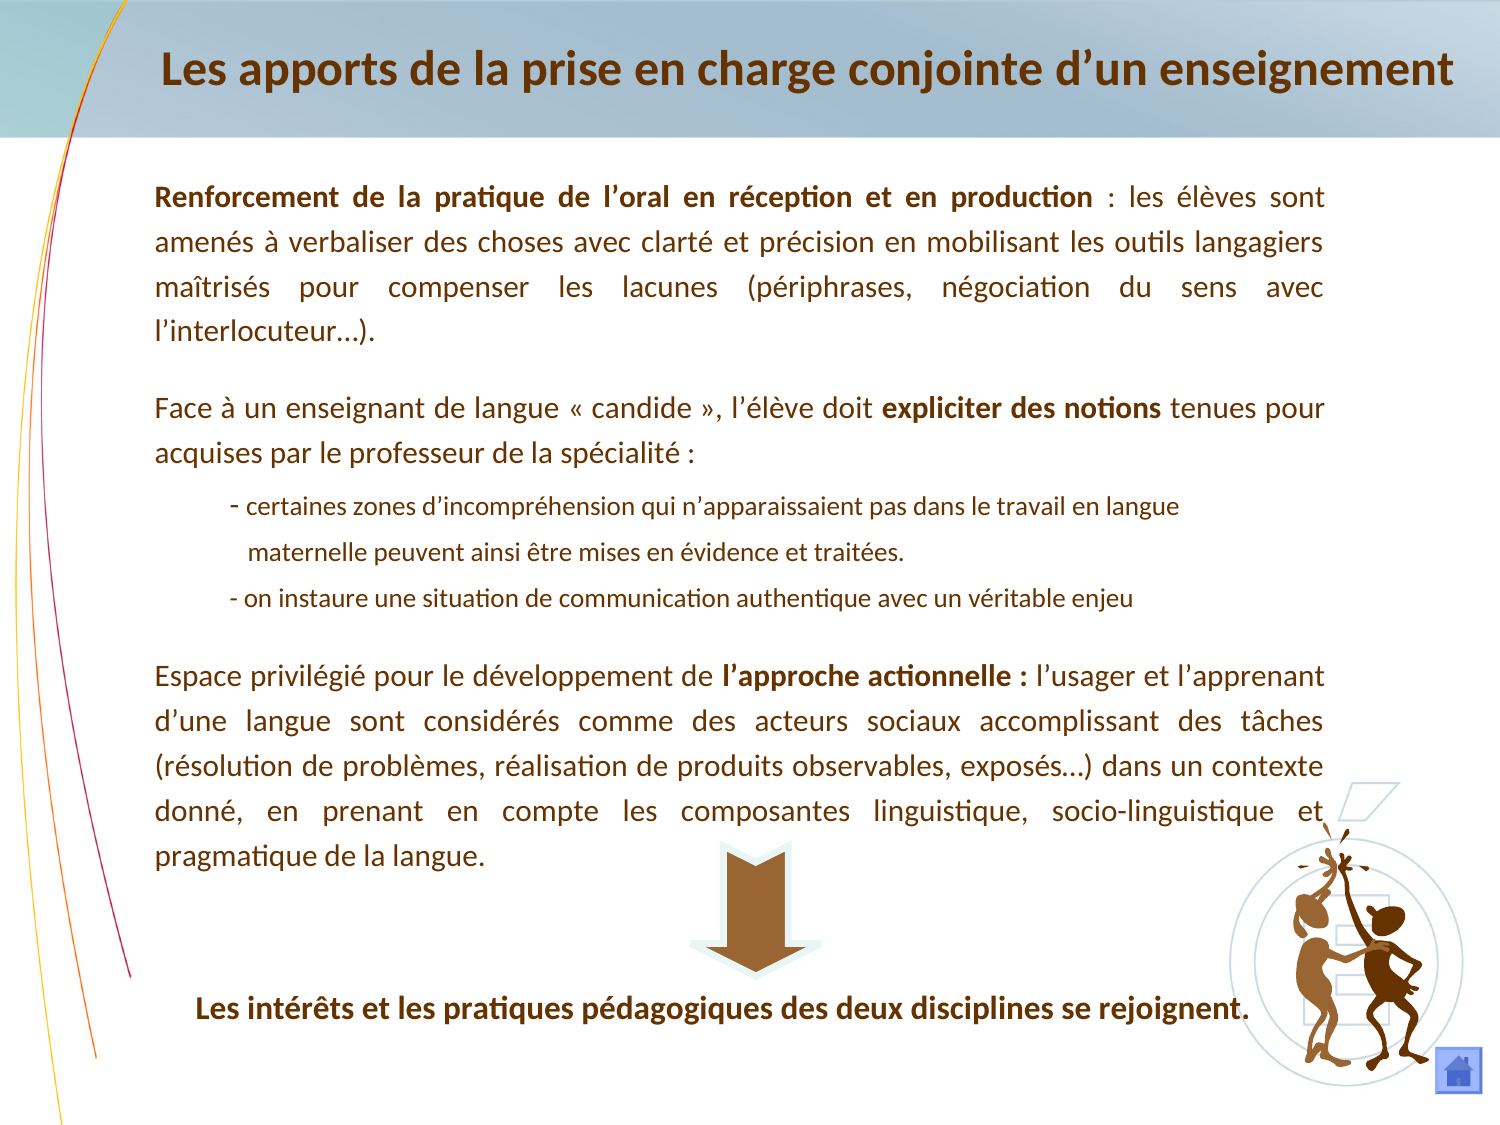

# Les apports de la prise en charge conjointe d’un enseignement
	Renforcement de la pratique de l’oral en réception et en production : les élèves sont amenés à verbaliser des choses avec clarté et précision en mobilisant les outils langagiers maîtrisés pour compenser les lacunes (périphrases, négociation du sens avec l’interlocuteur…).
	Face à un enseignant de langue « candide », l’élève doit expliciter des notions tenues pour acquises par le professeur de la spécialité :
		- certaines zones d’incompréhension qui n’apparaissaient pas dans le travail en langue
		 maternelle peuvent ainsi être mises en évidence et traitées.
		- on instaure une situation de communication authentique avec un véritable enjeu
	Espace privilégié pour le développement de l’approche actionnelle : l’usager et l’apprenant d’une langue sont considérés comme des acteurs sociaux accomplissant des tâches (résolution de problèmes, réalisation de produits observables, exposés…) dans un contexte donné, en prenant en compte les composantes linguistique, socio-linguistique et pragmatique de la langue.
 Les intérêts et les pratiques pédagogiques des deux disciplines se rejoignent.